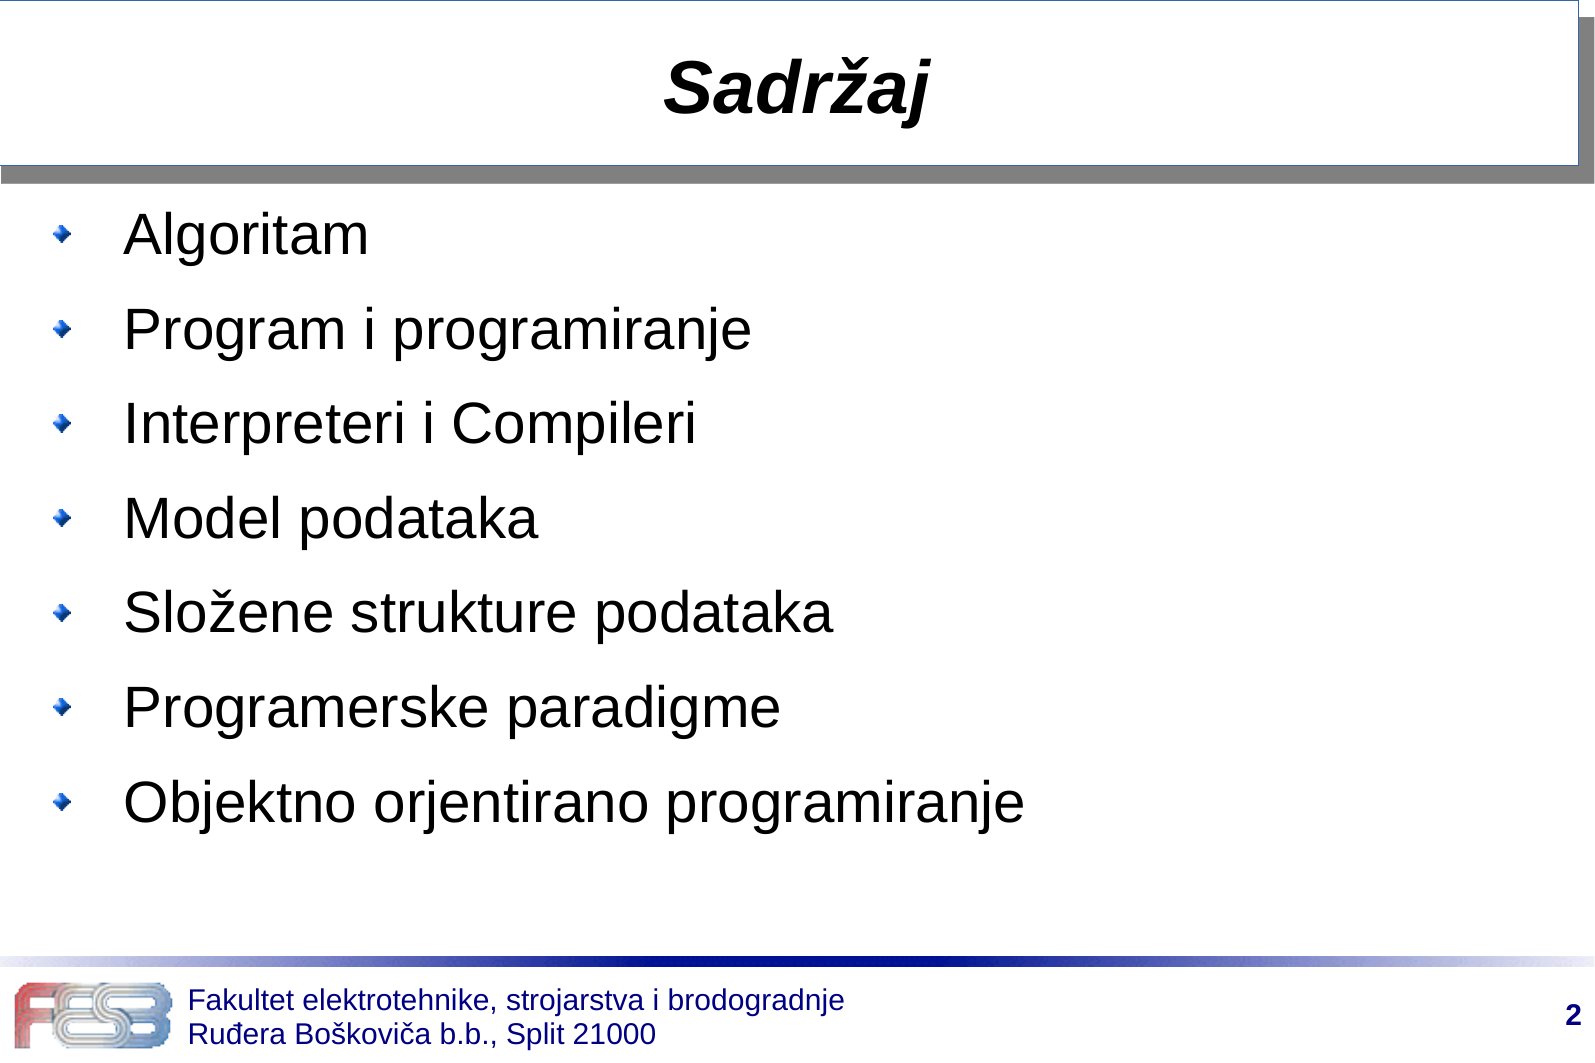

# Sadržaj
Algoritam
Program i programiranje
Interpreteri i Compileri
Model podataka
Složene strukture podataka
Programerske paradigme
Objektno orjentirano programiranje